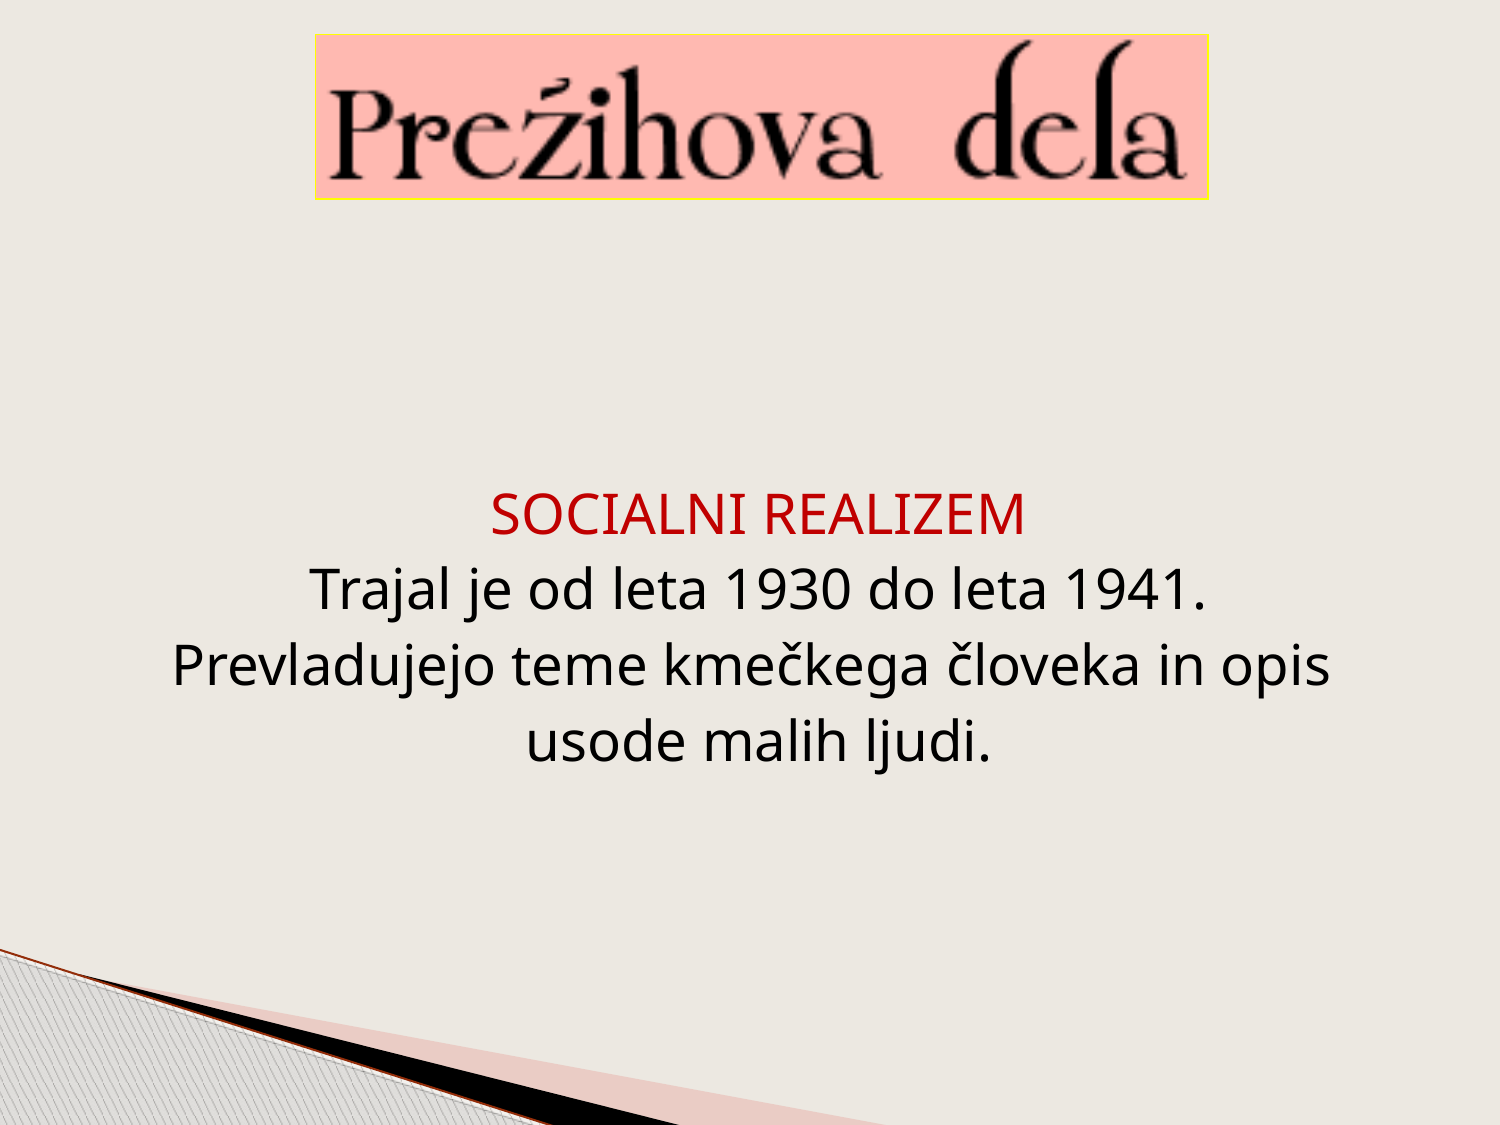

# SOCIALNI REALIZEM
Trajal je od leta 1930 do leta 1941.
Prevladujejo teme kmečkega človeka in opis
usode malih ljudi.